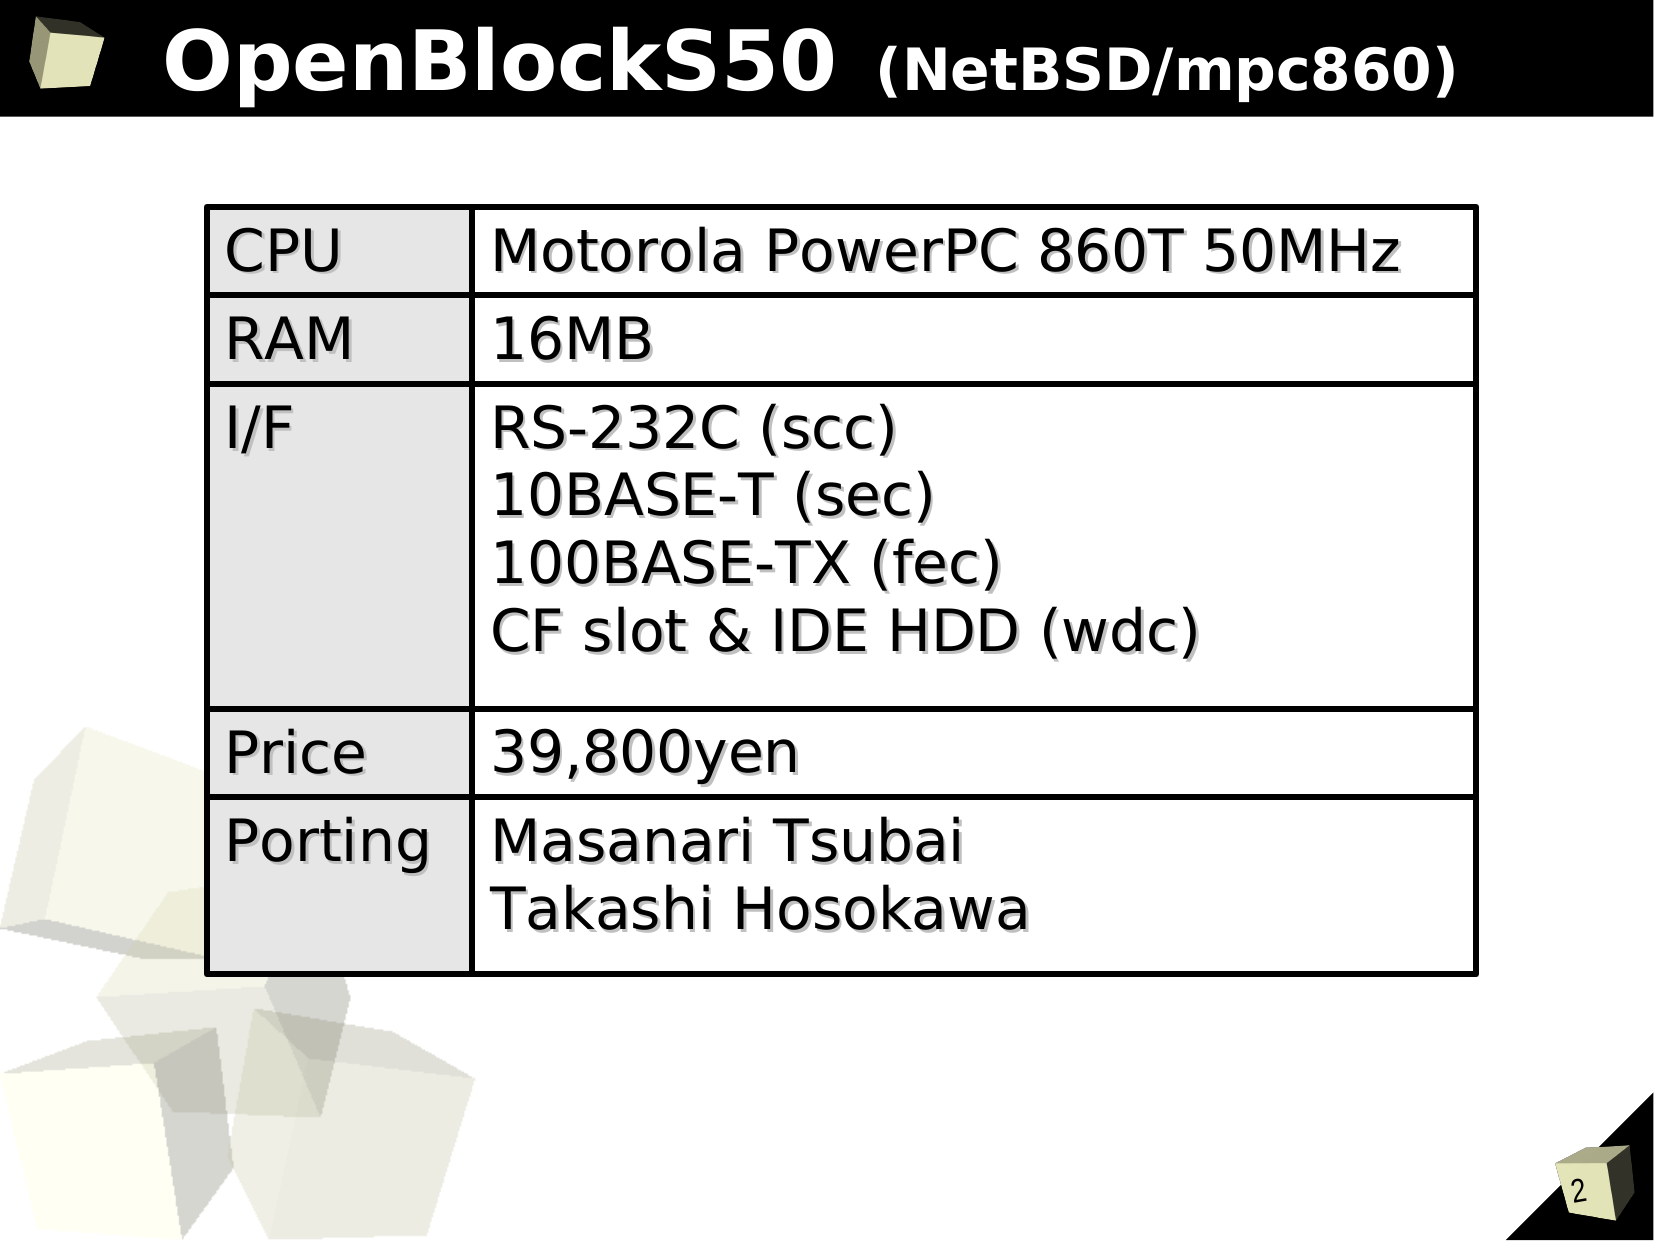

OpenBlockS50　(NetBSD/mpc860)
CPU
Motorola PowerPC 860T 50MHz
16MB
RAM
RS-232C (scc)
10BASE-T (sec)
100BASE-TX (fec)
CF slot & IDE HDD (wdc)
I/F
39,800yen
Price
Porting
Masanari Tsubai
Takashi Hosokawa